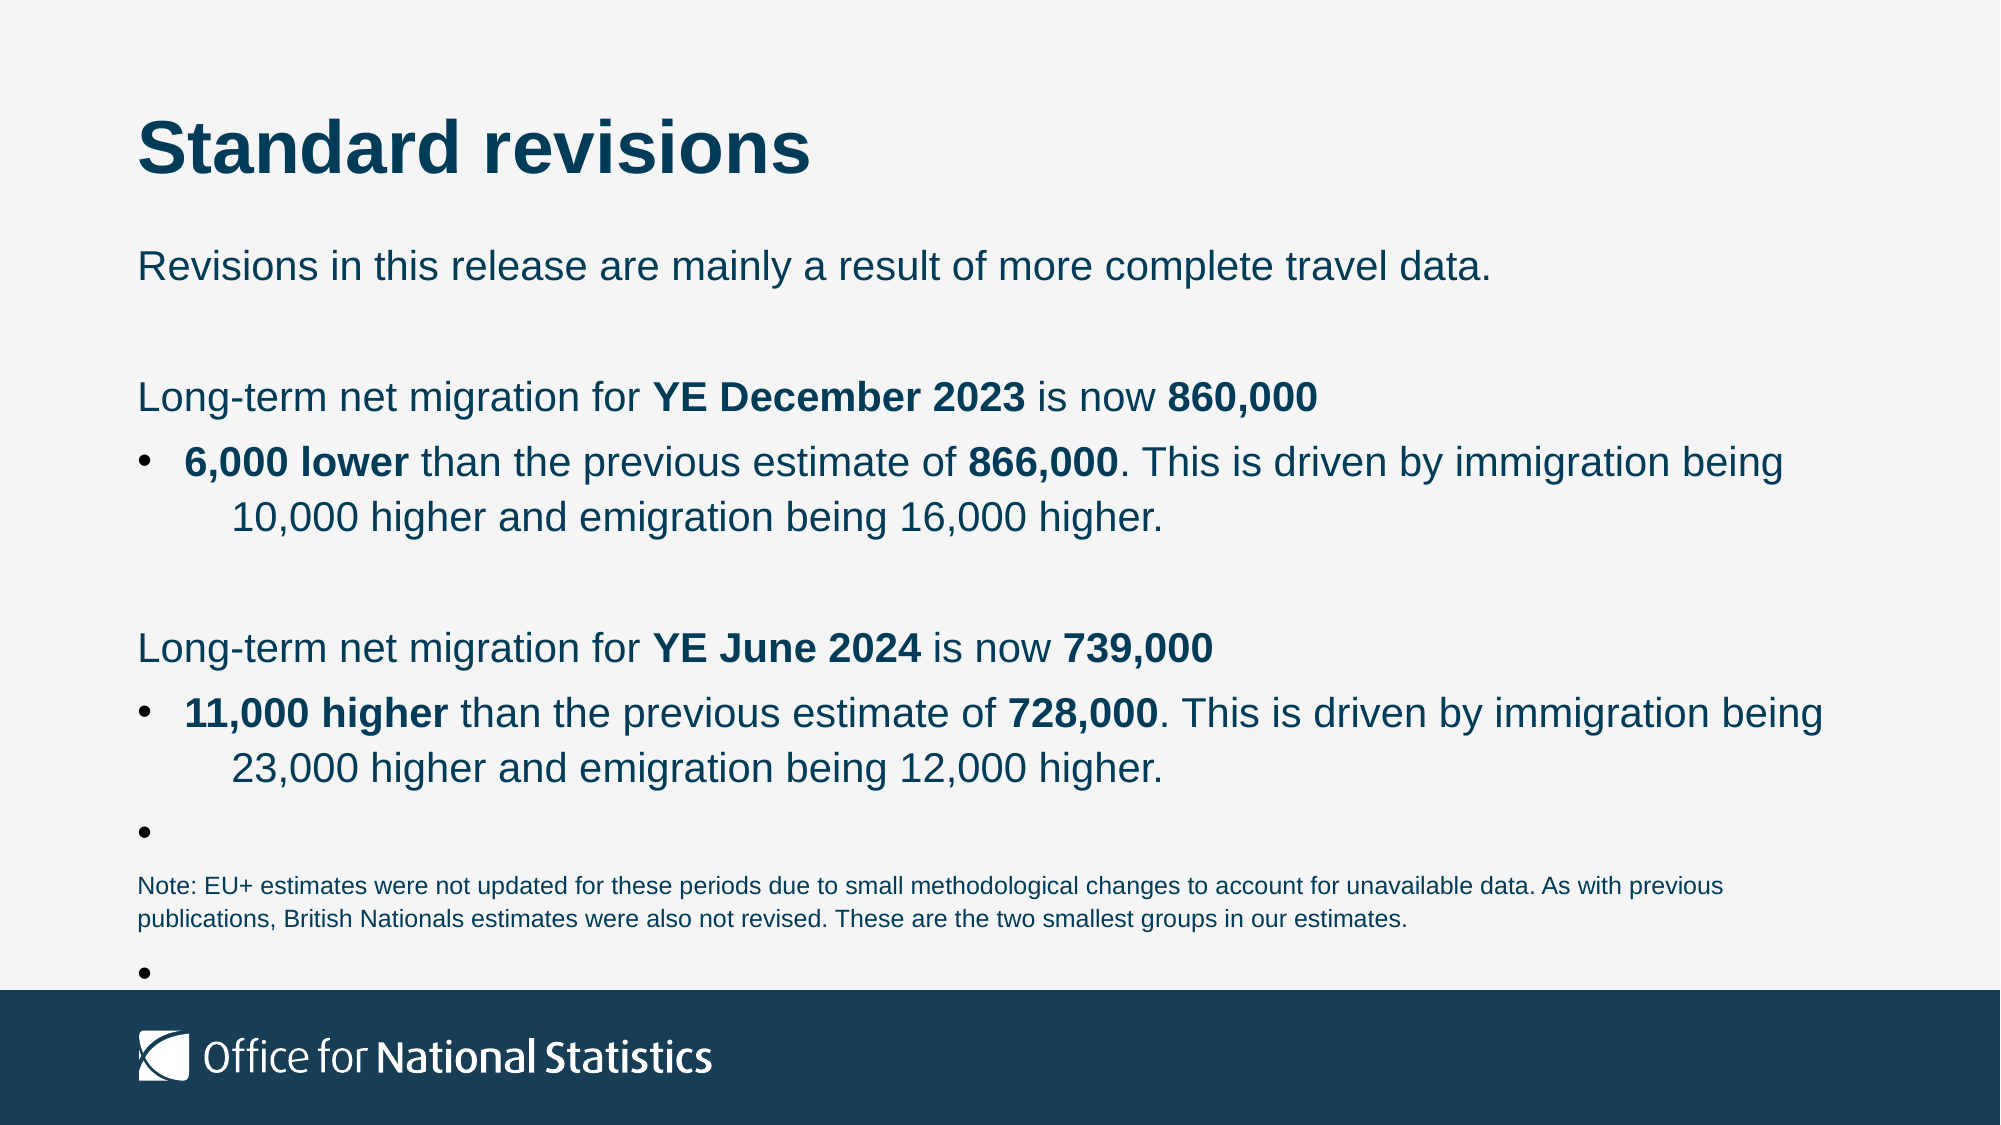

Standard revisions
# Revisions in this release are mainly a result of more complete travel data.
Long-term net migration for YE December 2023 is now 860,000
6,000 lower than the previous estimate of 866,000. This is driven by immigration being 10,000 higher and emigration being 16,000 higher.
Long-term net migration for YE June 2024 is now 739,000
11,000 higher than the previous estimate of 728,000. This is driven by immigration being 23,000 higher and emigration being 12,000 higher.
Note: EU+ estimates were not updated for these periods due to small methodological changes to account for unavailable data. As with previous publications, British Nationals estimates were also not revised. These are the two smallest groups in our estimates.